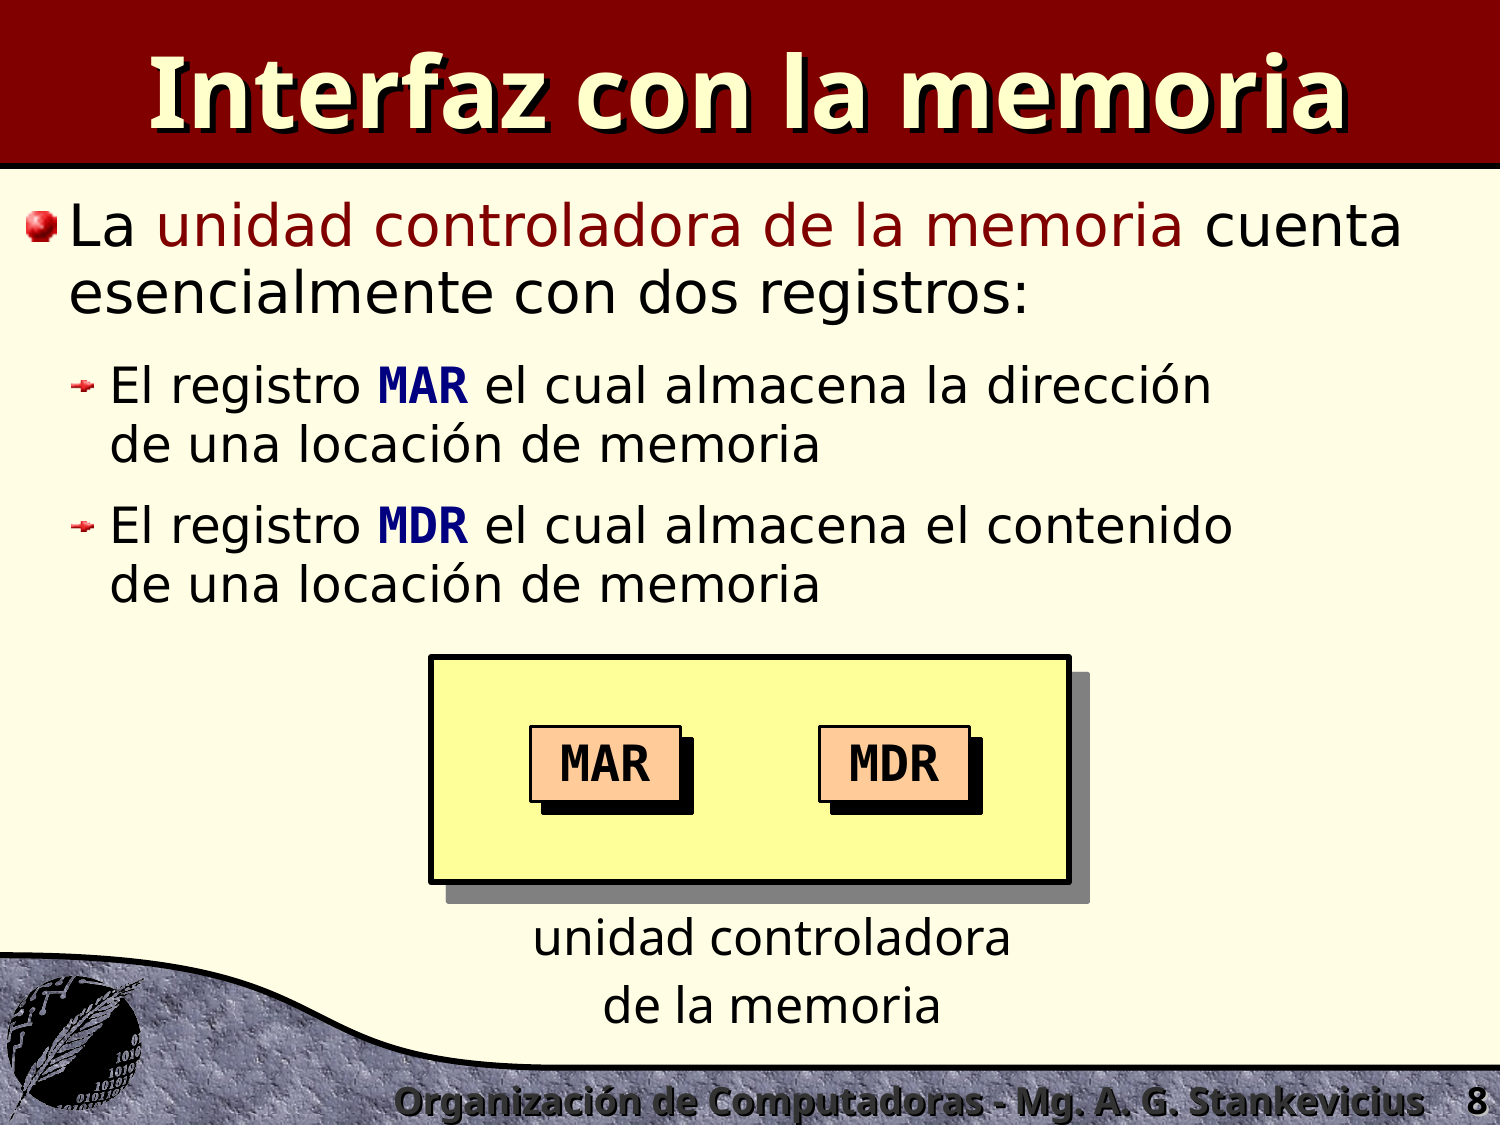

# Interfaz con la memoria
La unidad controladora de la memoria cuenta esencialmente con dos registros:
El registro MAR el cual almacena la dirección
de una locación de memoria
El registro MDR el cual almacena el contenido
de una locación de memoria
MAR
MDR
unidad controladora
de la memoria
8